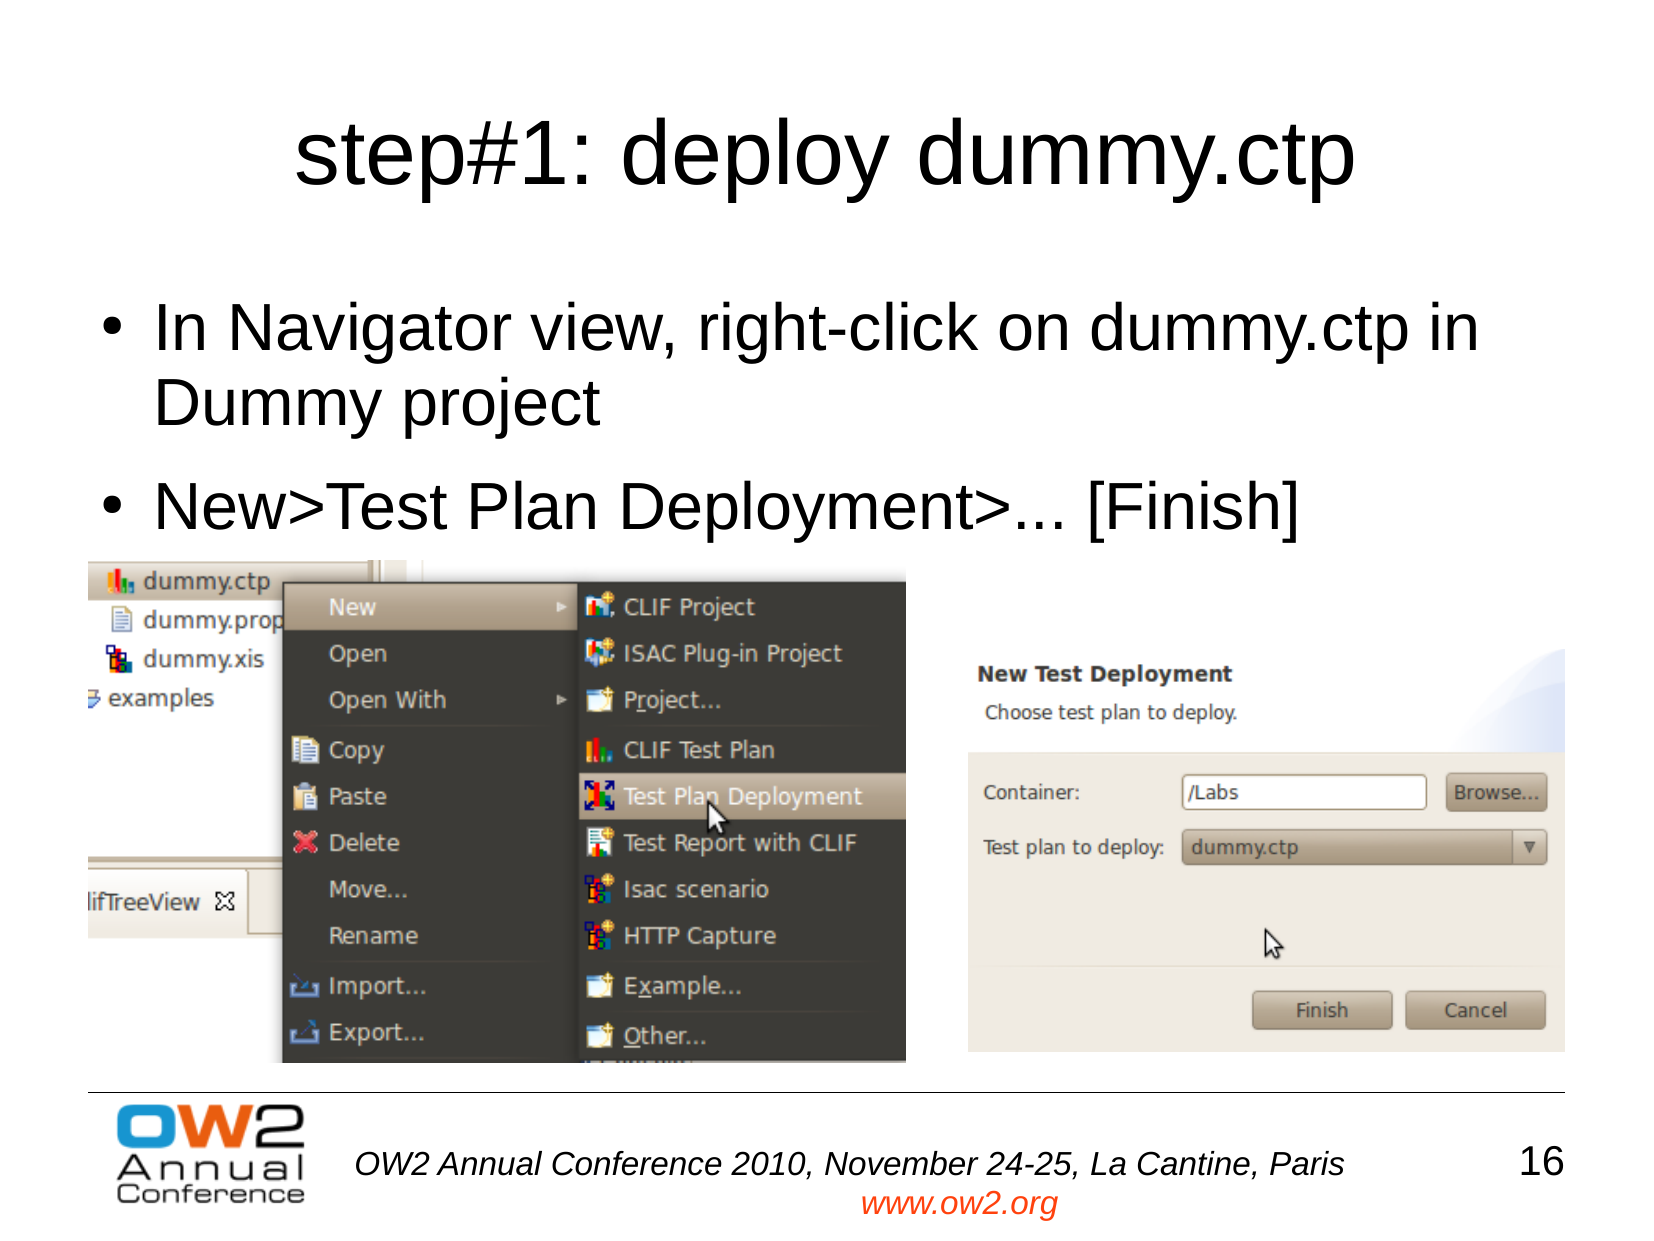

# step#1: deploy dummy.ctp
In Navigator view, right-click on dummy.ctp in Dummy project
New>Test Plan Deployment>... [Finish]